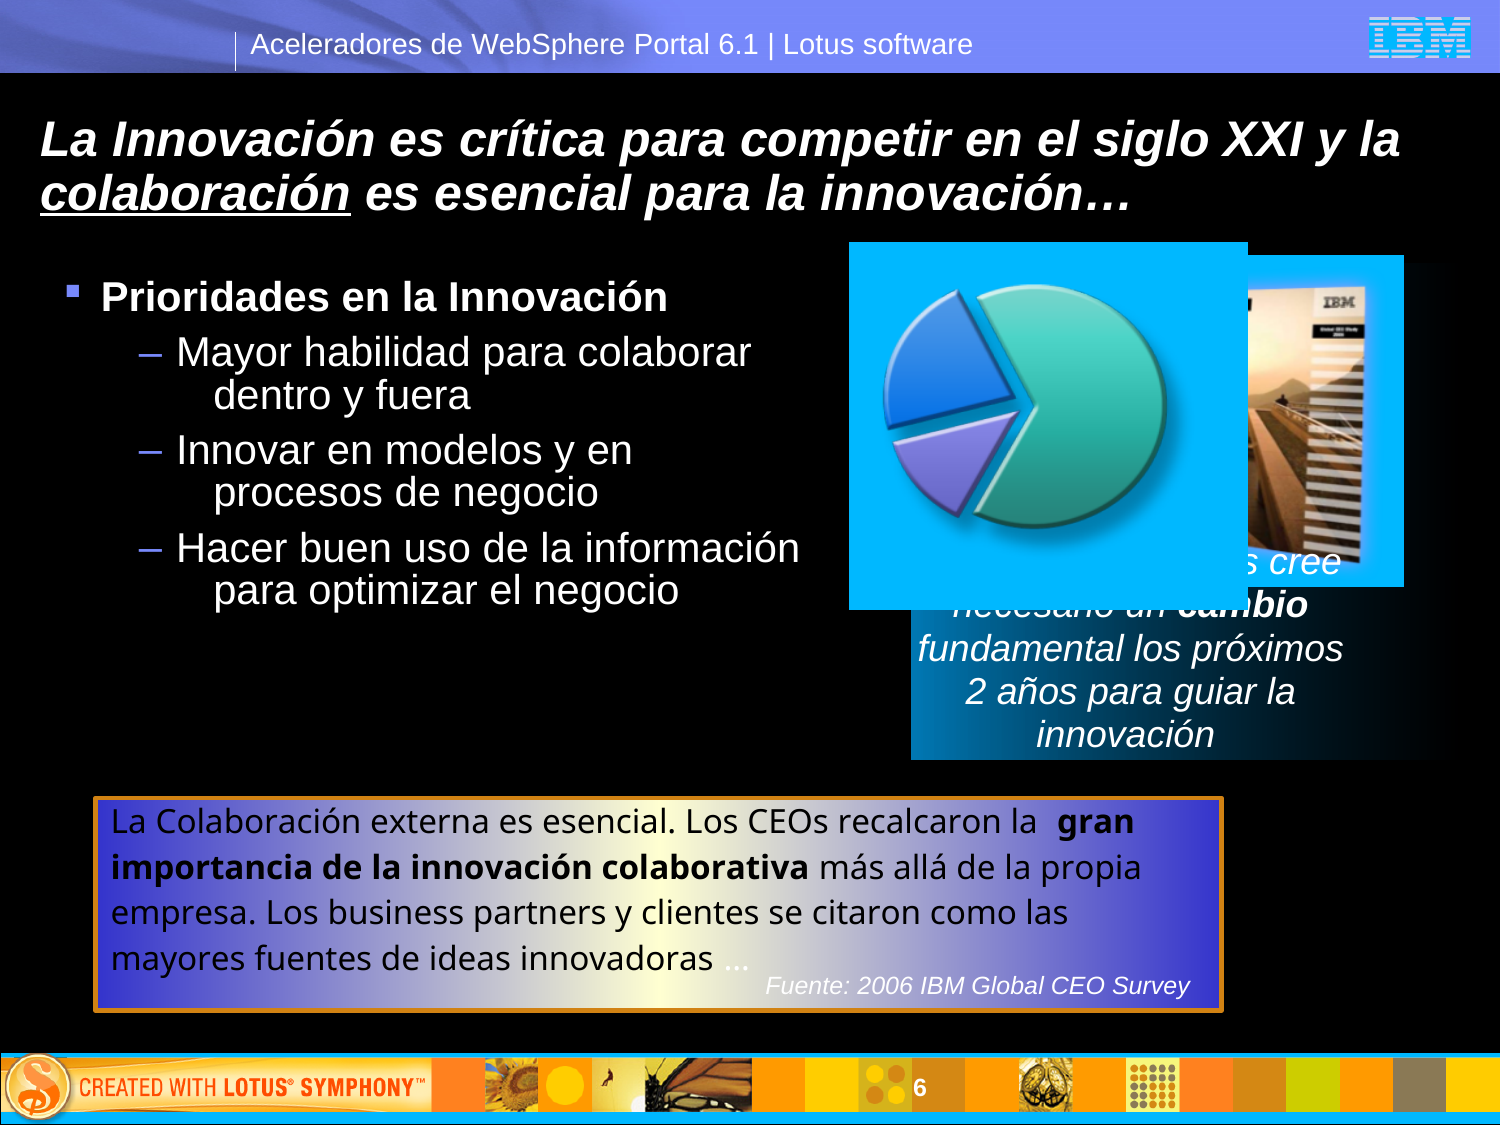

# La Innovación es crítica para competir en el siglo XXI y la colaboración es esencial para la innovación…
Prioridades en la Innovación
Mayor habilidad para colaborar dentro y fuera
Innovar en modelos y en procesos de negocio
Hacer buen uso de la información para optimizar el negocio
El 87% de los CEOs cree necesario un cambio fundamental los próximos 2 años para guiar la innovación
La Colaboración externa es esencial. Los CEOs recalcaron la gran importancia de la innovación colaborativa más allá de la propia empresa. Los business partners y clientes se citaron como las mayores fuentes de ideas innovadoras …
Fuente: 2006 IBM Global CEO Survey